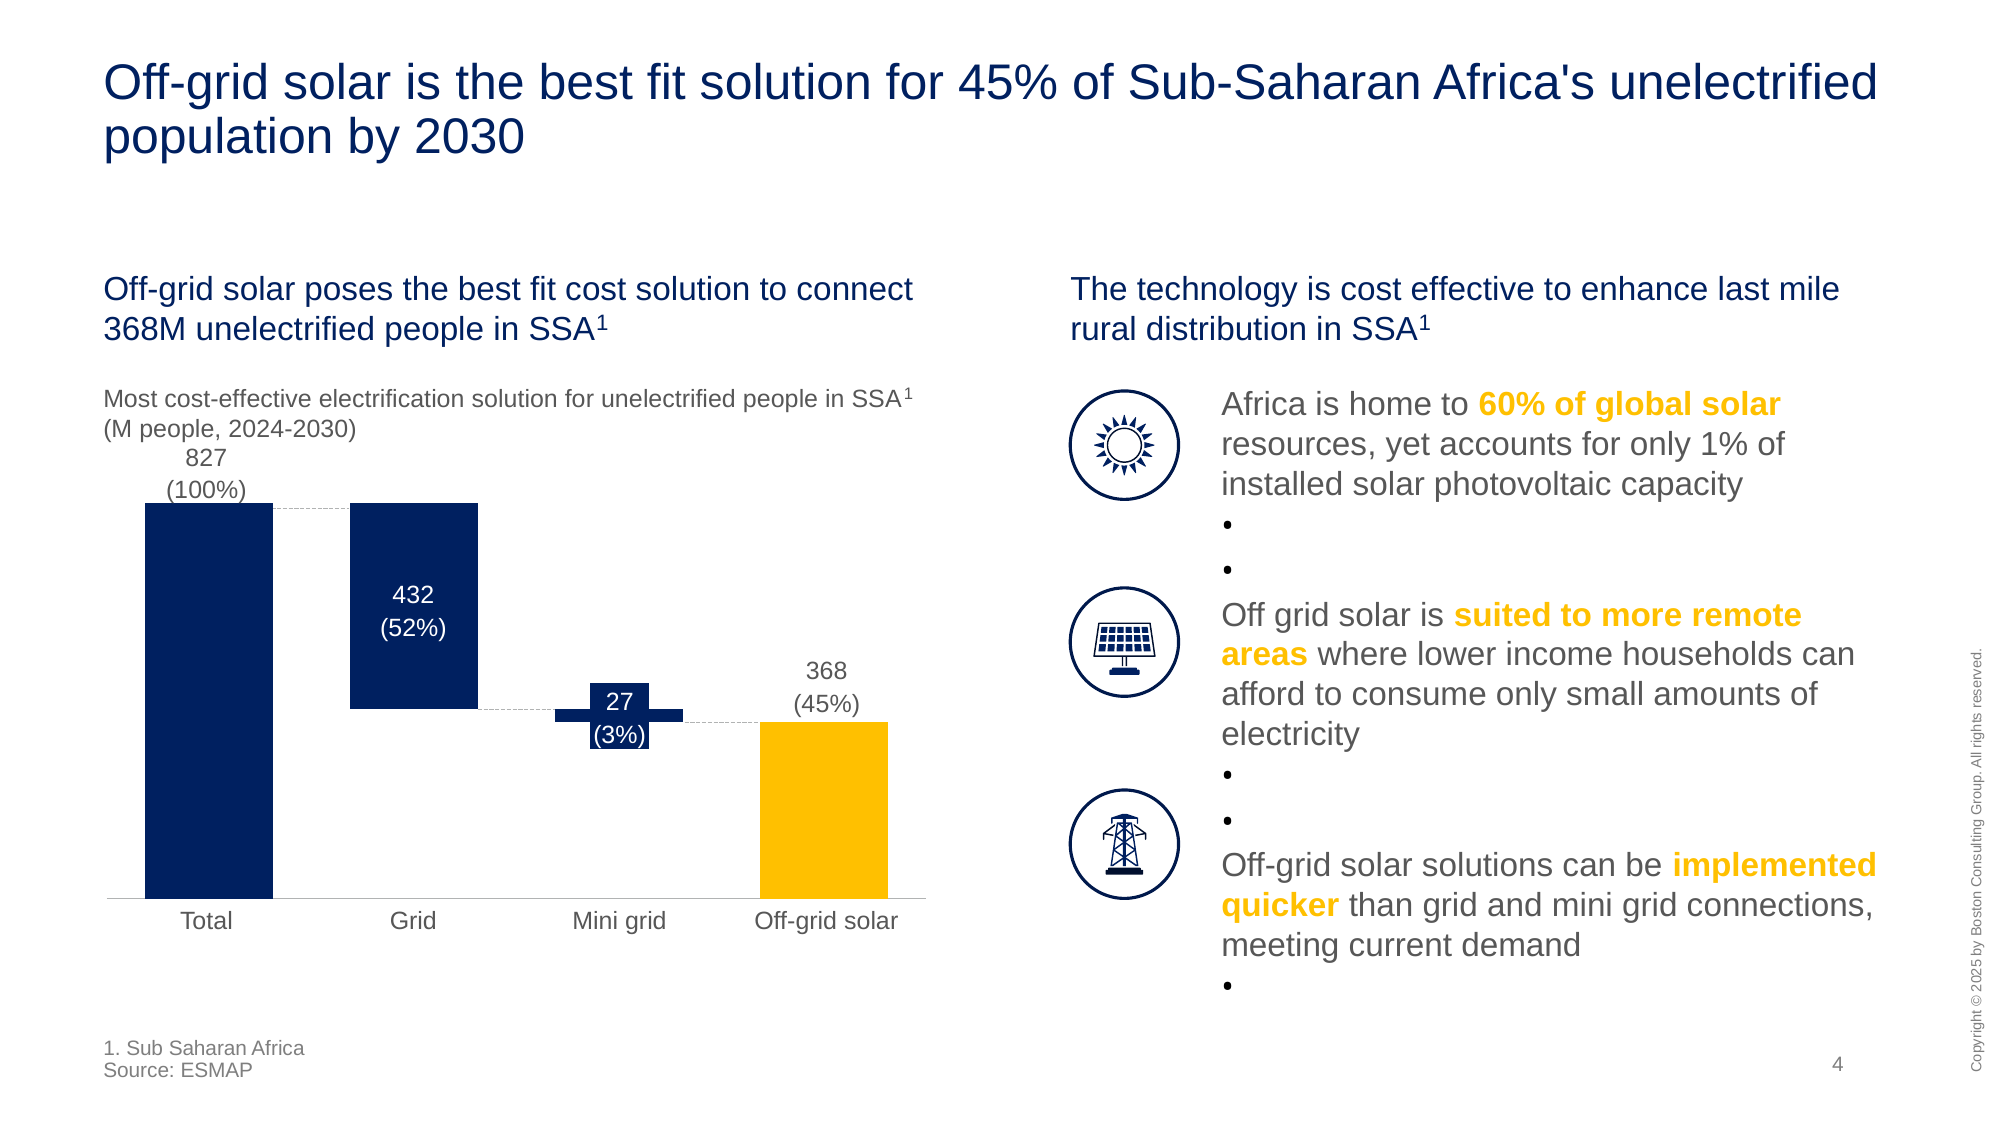

# Off-grid solar is the best fit solution for 45% of Sub-Saharan Africa's unelectrified population by 2030
Off-grid solar poses the best fit cost solution to connect 368M unelectrified people in SSA1
The technology is cost effective to enhance last mile rural distribution in SSA1
Most cost-effective electrification solution for unelectrified people in SSA1
(M people, 2024-2030)
Africa is home to 60% of global solar resources, yet accounts for only 1% of installed solar photovoltaic capacity
Off grid solar is suited to more remote areas where lower income households can afford to consume only small amounts of electricity
Off-grid solar solutions can be implemented quicker than grid and mini grid connections, meeting current demand
827
(100%)
### Chart
| Category | Series1 | Series2 |
|---|---|---|
| 1 | 827.0 | None |
| 2 | 395.0 | 432.0 |
| 3 | 368.0 | 27.0 |
| 4 | 368.0 | None |432
(52%)
368
(45%)
27
(3%)
Total
Grid
Mini grid
Off-grid solar
1. Sub Saharan Africa
Source: ESMAP